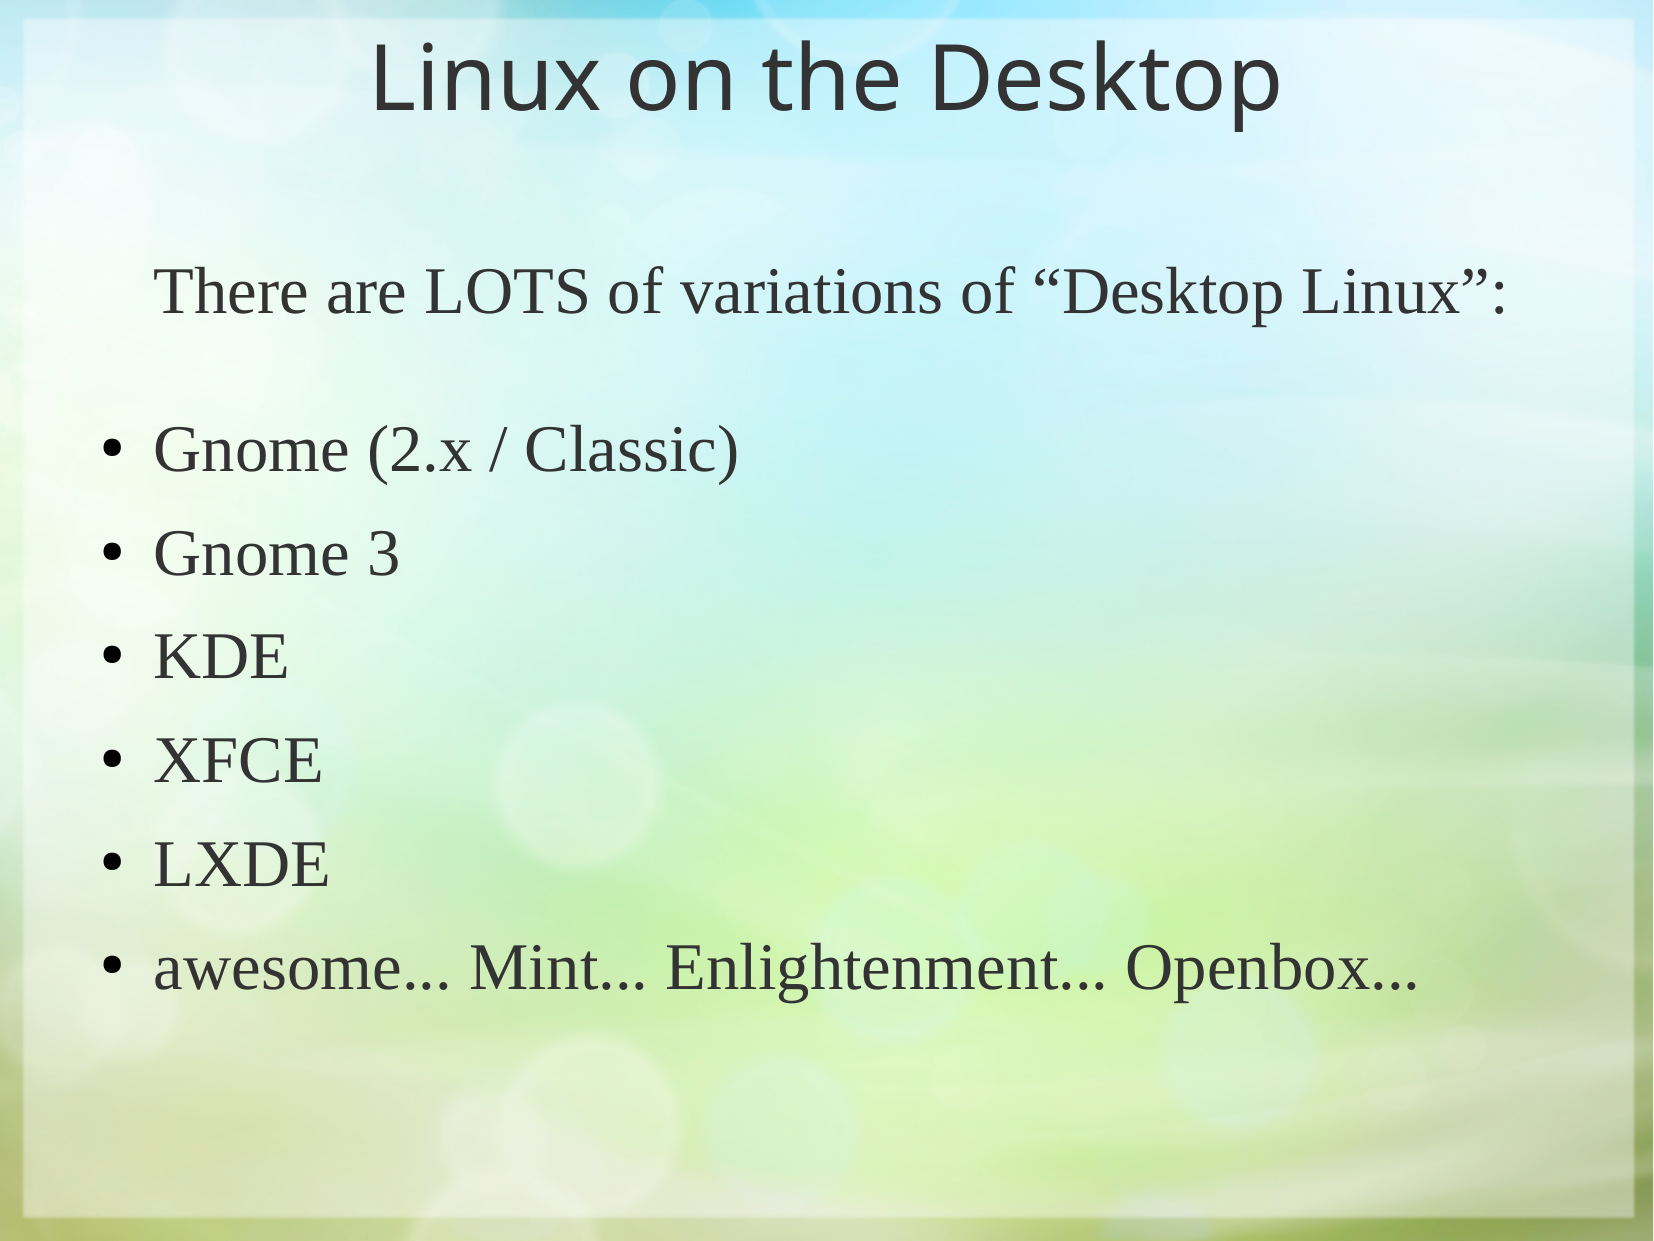

# Linux on the Desktop
There are LOTS of variations of “Desktop Linux”:
Gnome (2.x / Classic)
Gnome 3
KDE
XFCE
LXDE
awesome... Mint... Enlightenment... Openbox...